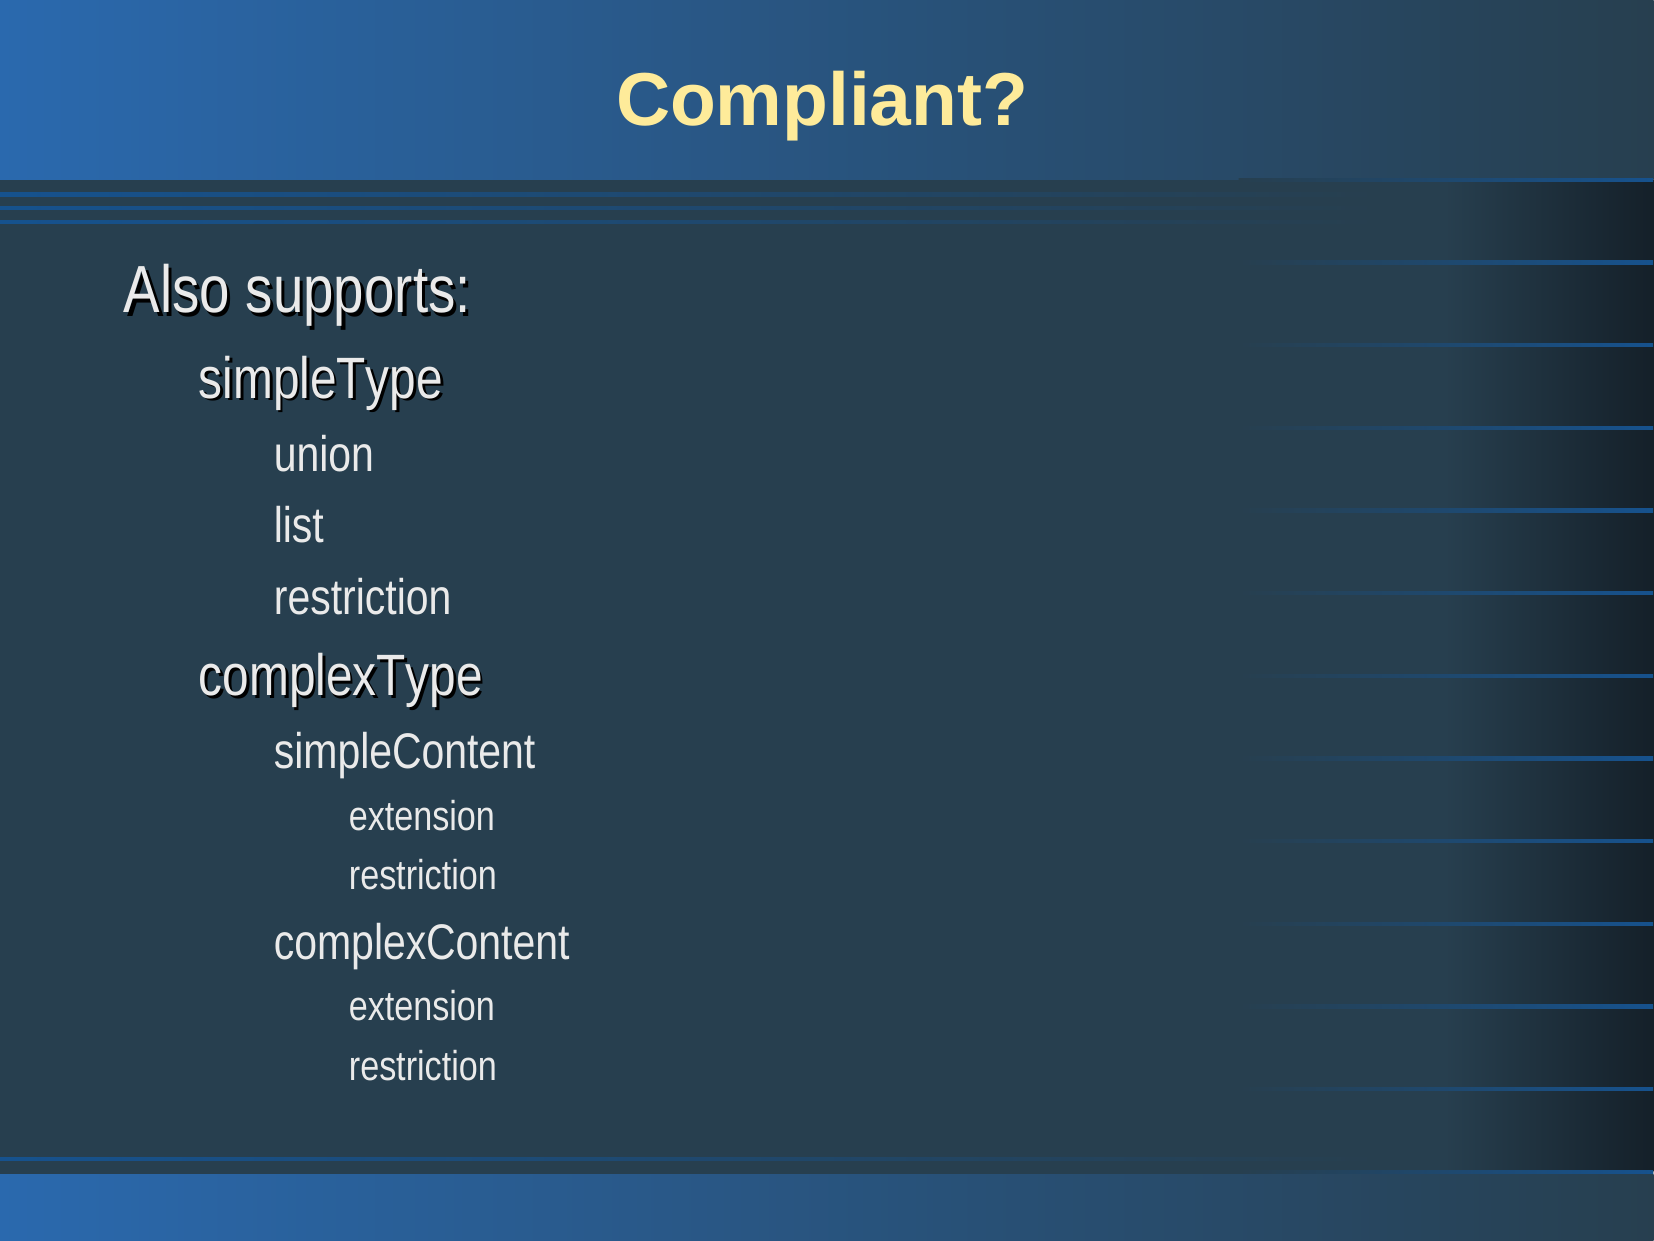

# Compliant?
Also supports:
simpleType
union
list
restriction
complexType
simpleContent
extension
restriction
complexContent
extension
restriction